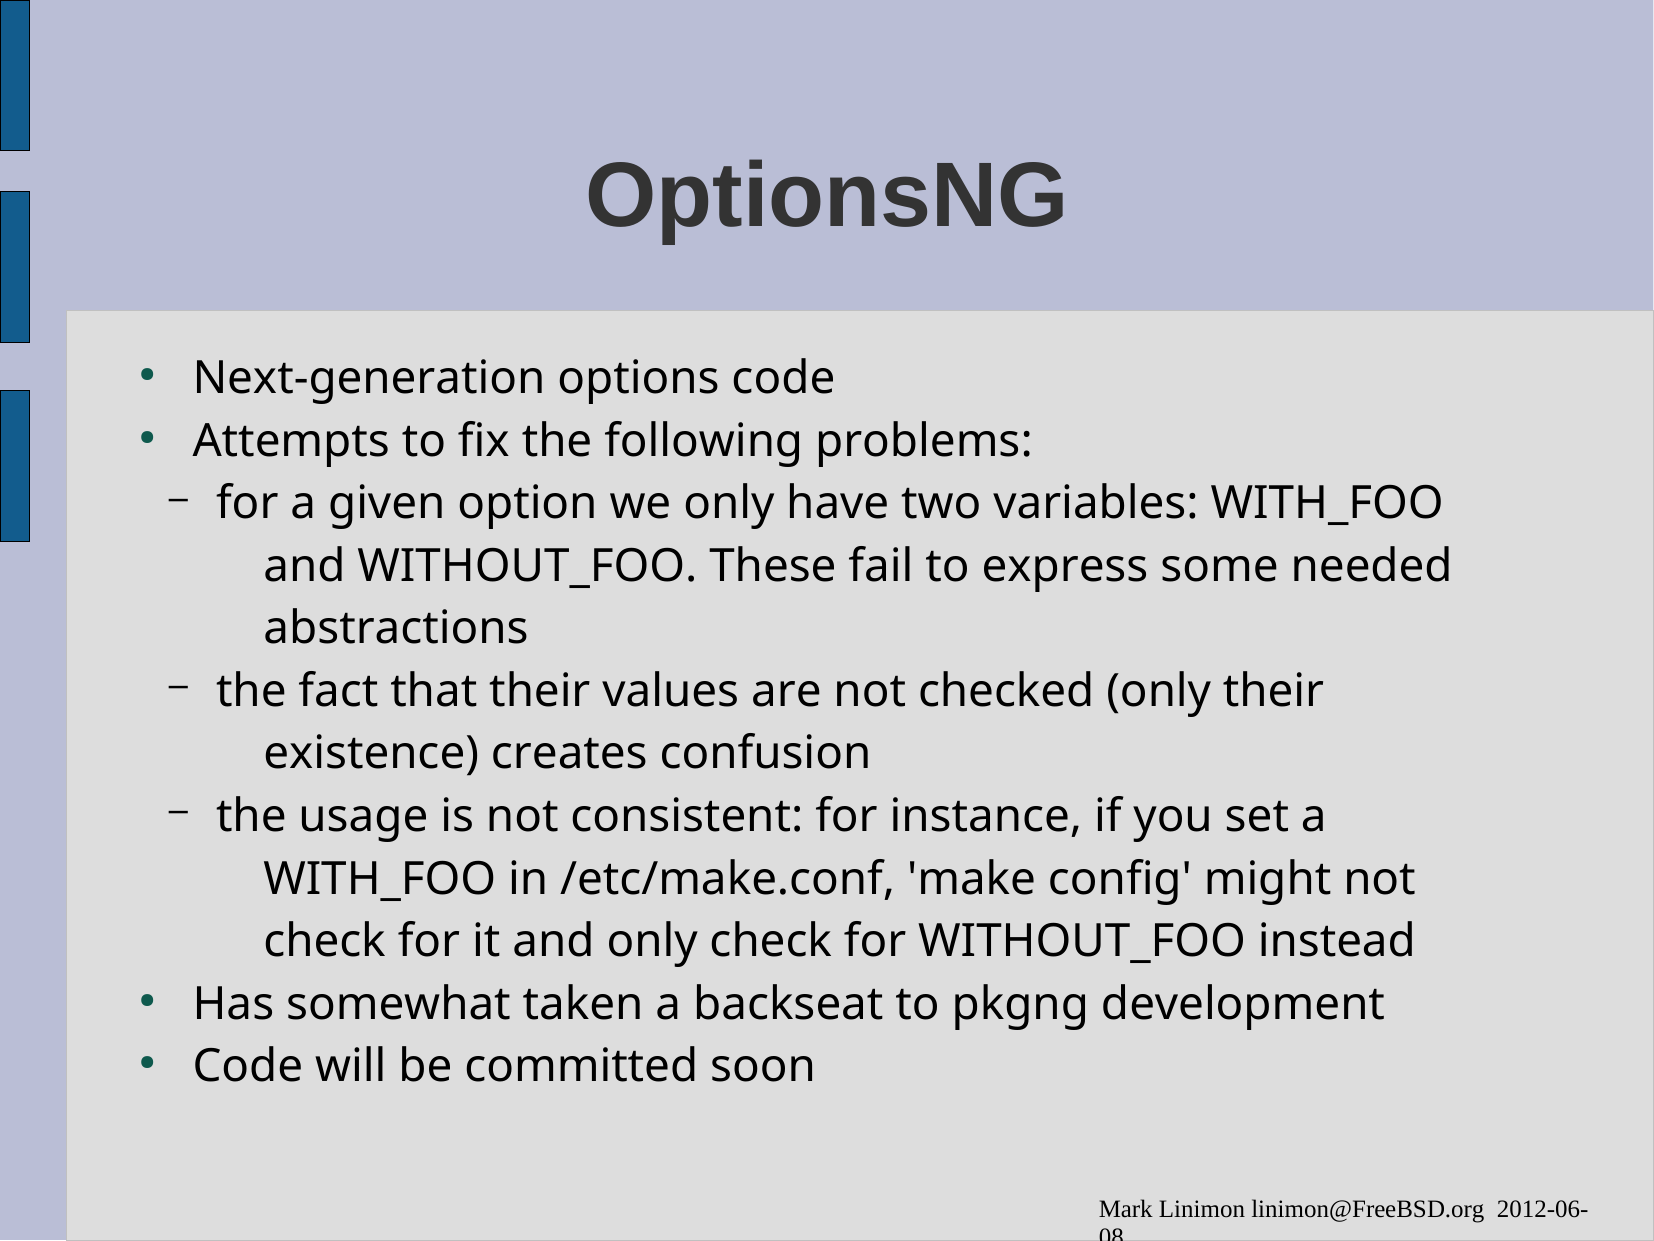

# OptionsNG
Next-generation options code
Attempts to fix the following problems:
for a given option we only have two variables: WITH_FOO and WITHOUT_FOO. These fail to express some needed abstractions
the fact that their values are not checked (only their existence) creates confusion
the usage is not consistent: for instance, if you set a WITH_FOO in /etc/make.conf, 'make config' might not check for it and only check for WITHOUT_FOO instead
Has somewhat taken a backseat to pkgng development
Code will be committed soon
Mark Linimon linimon@FreeBSD.org 2012-06-08